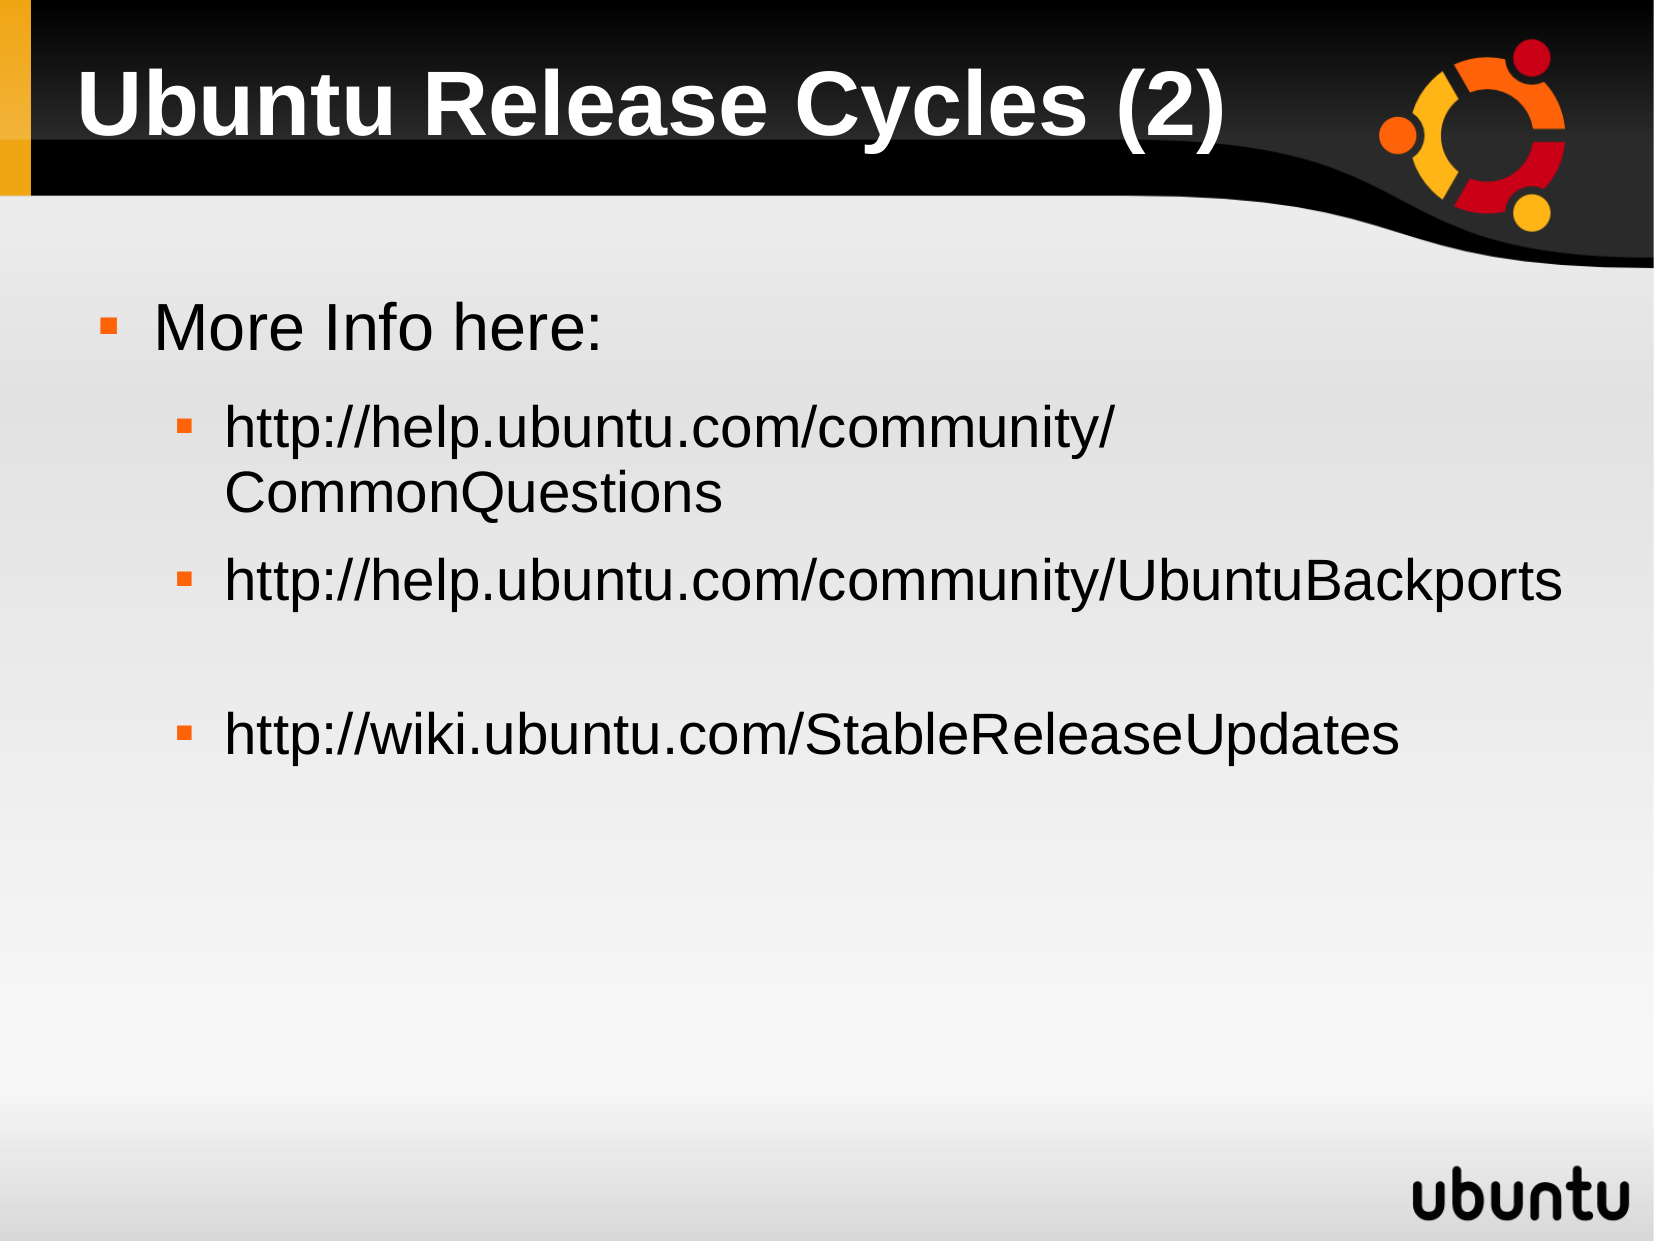

# Ubuntu Release Cycles (2)
More Info here:
http://help.ubuntu.com/community/CommonQuestions
http://help.ubuntu.com/community/UbuntuBackports
http://wiki.ubuntu.com/StableReleaseUpdates